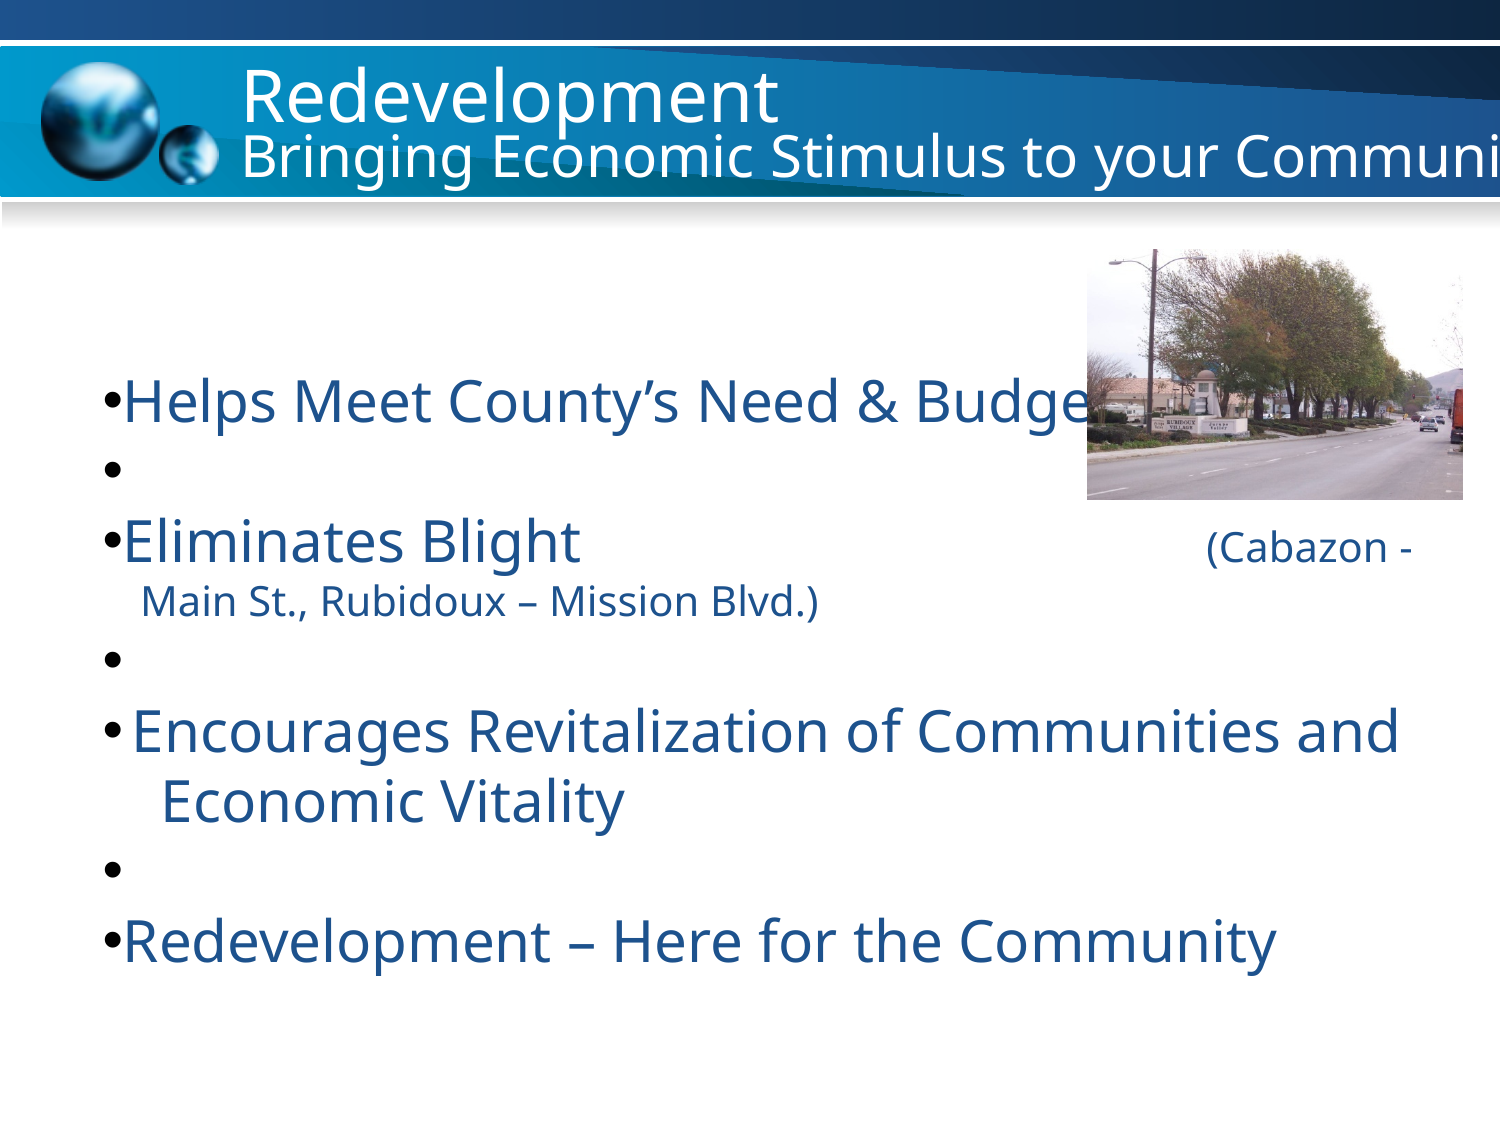

# Redevelopment Bringing Economic Stimulus to your Community
Helps Meet County’s Need & Budget
Eliminates Blight (Cabazon - Main St., Rubidoux – Mission Blvd.)
Encourages Revitalization of Communities and Economic Vitality
Redevelopment – Here for the Community